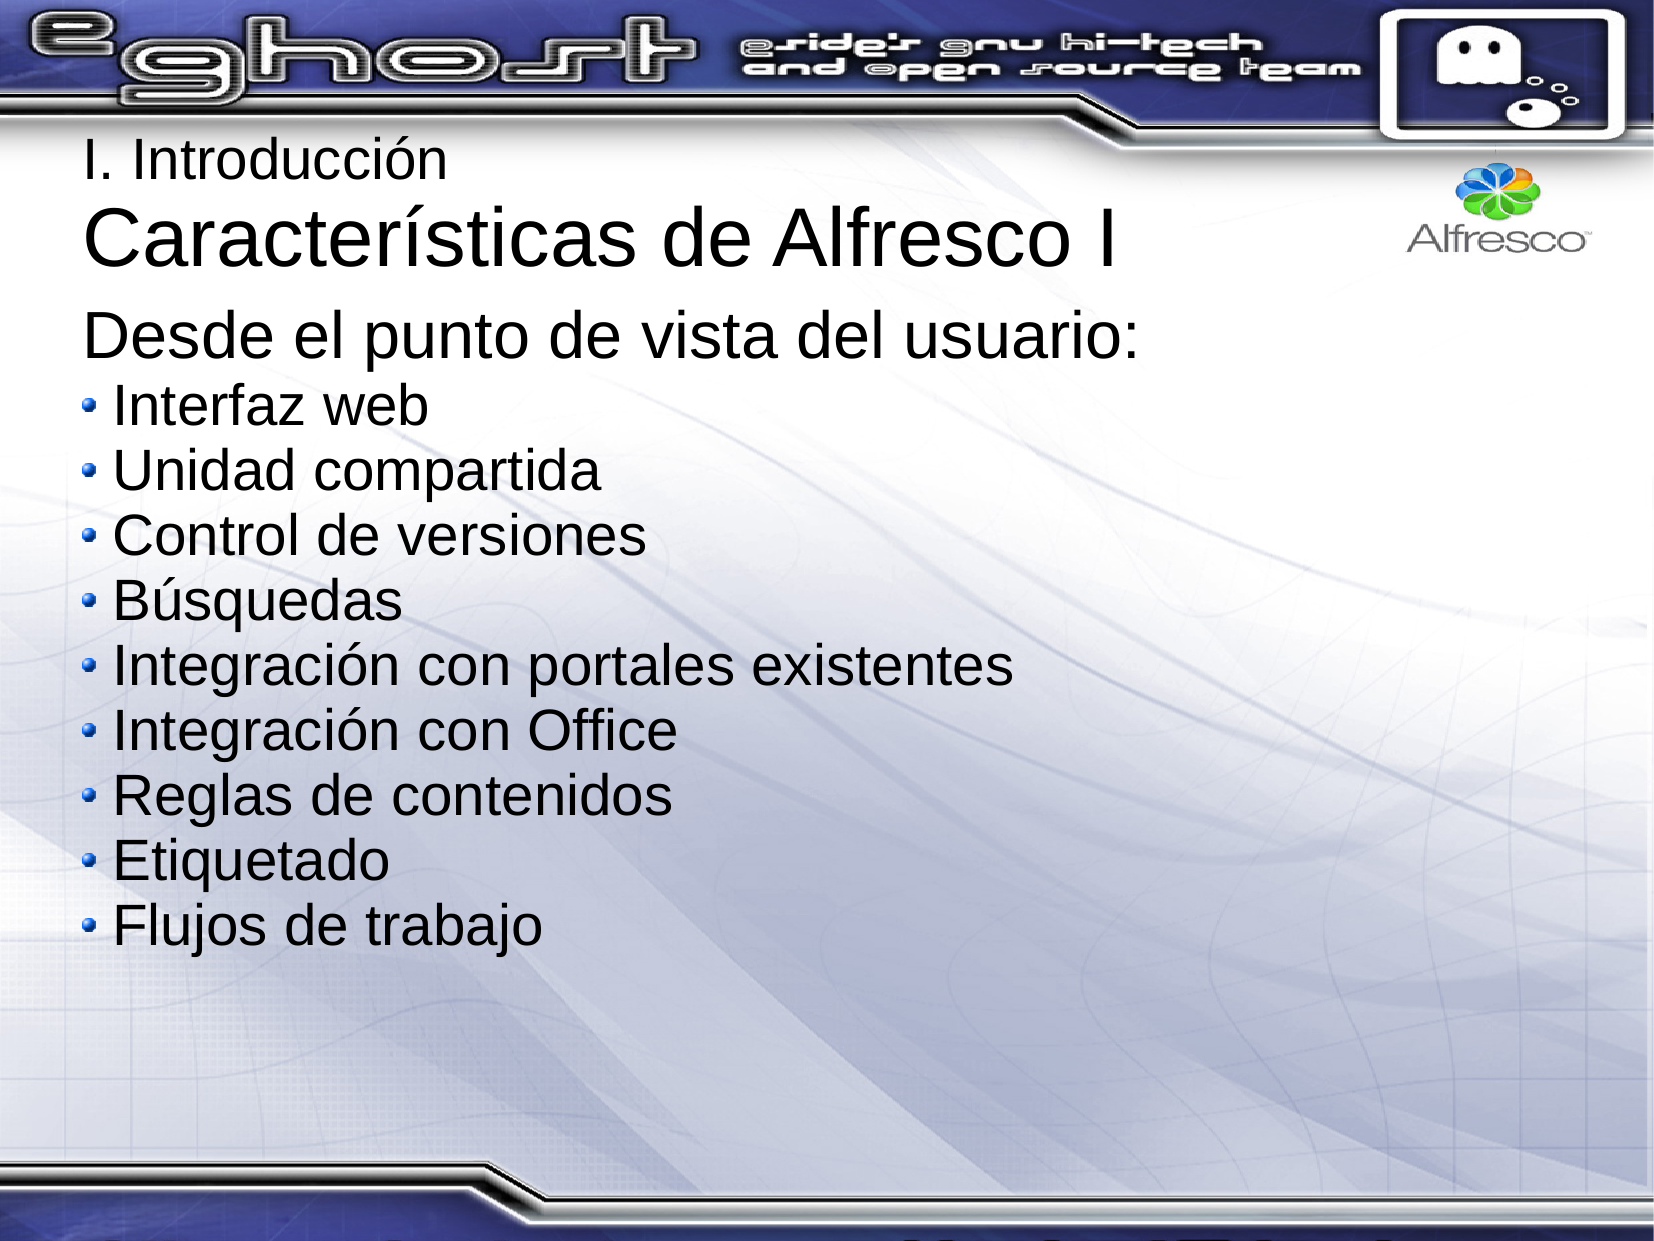

# I. Introducción Características de Alfresco I
Desde el punto de vista del usuario:
Interfaz web
Unidad compartida
Control de versiones
Búsquedas
Integración con portales existentes
Integración con Office
Reglas de contenidos
Etiquetado
Flujos de trabajo